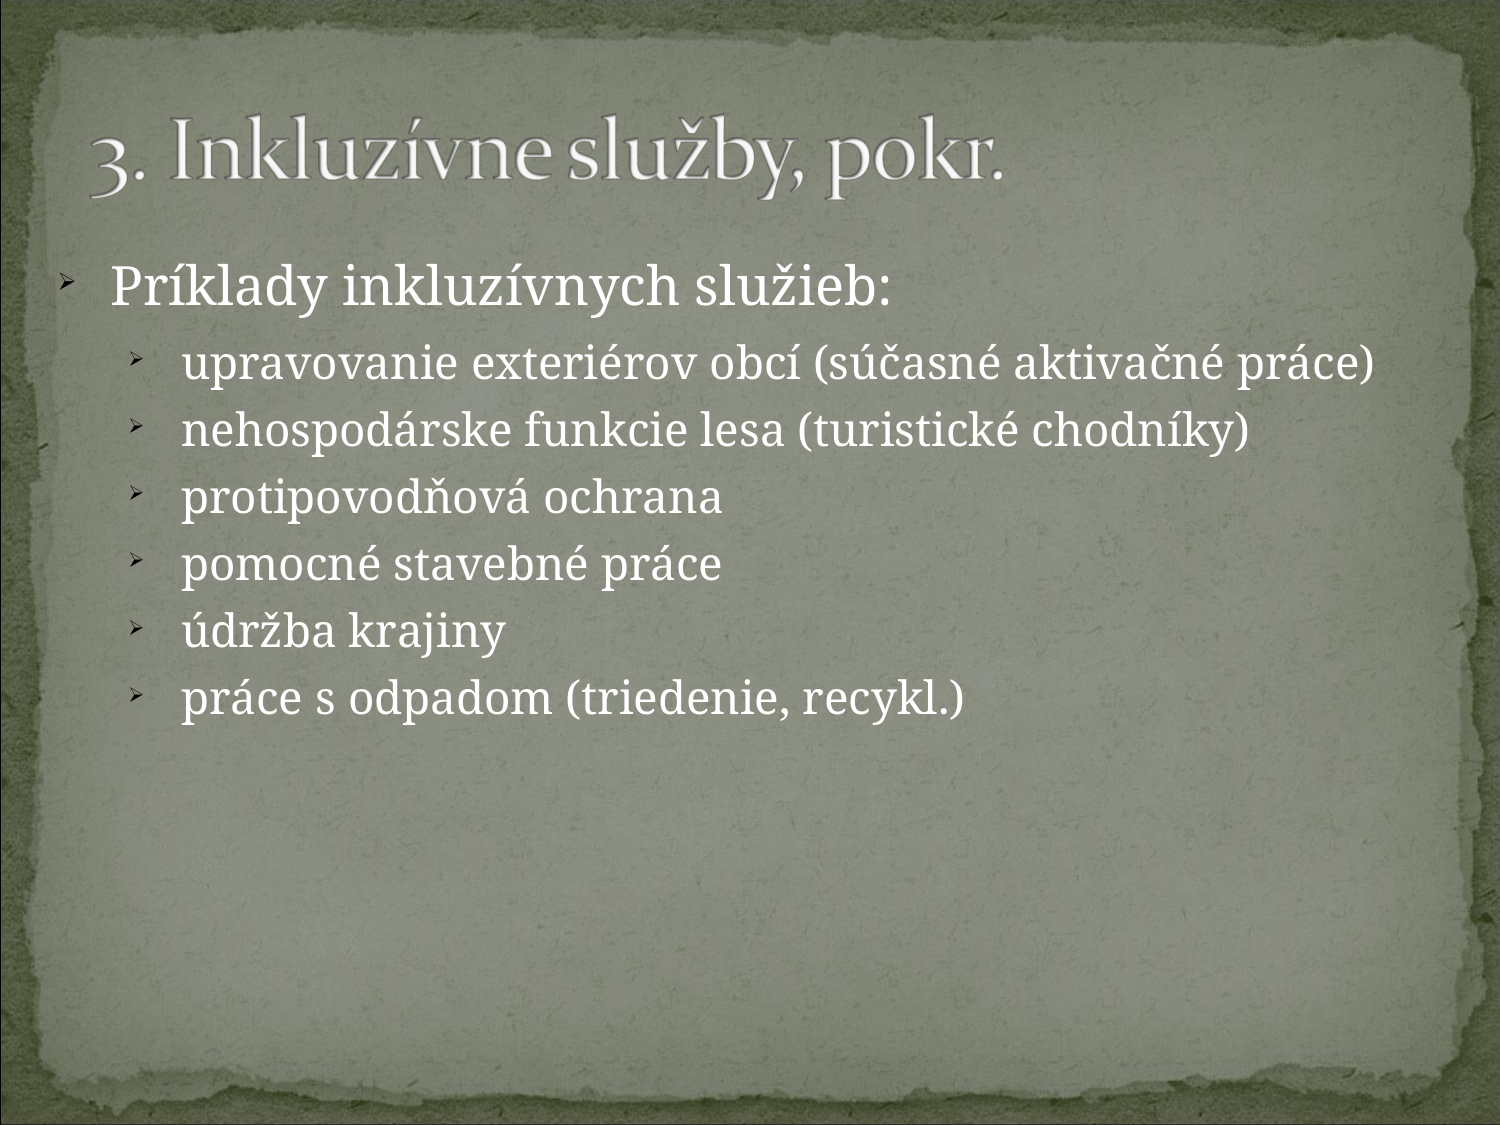

# Príklady inkluzívnych služieb:
upravovanie exteriérov obcí (súčasné aktivačné práce)
nehospodárske funkcie lesa (turistické chodníky)
protipovodňová ochrana
pomocné stavebné práce
údržba krajiny
práce s odpadom (triedenie, recykl.)